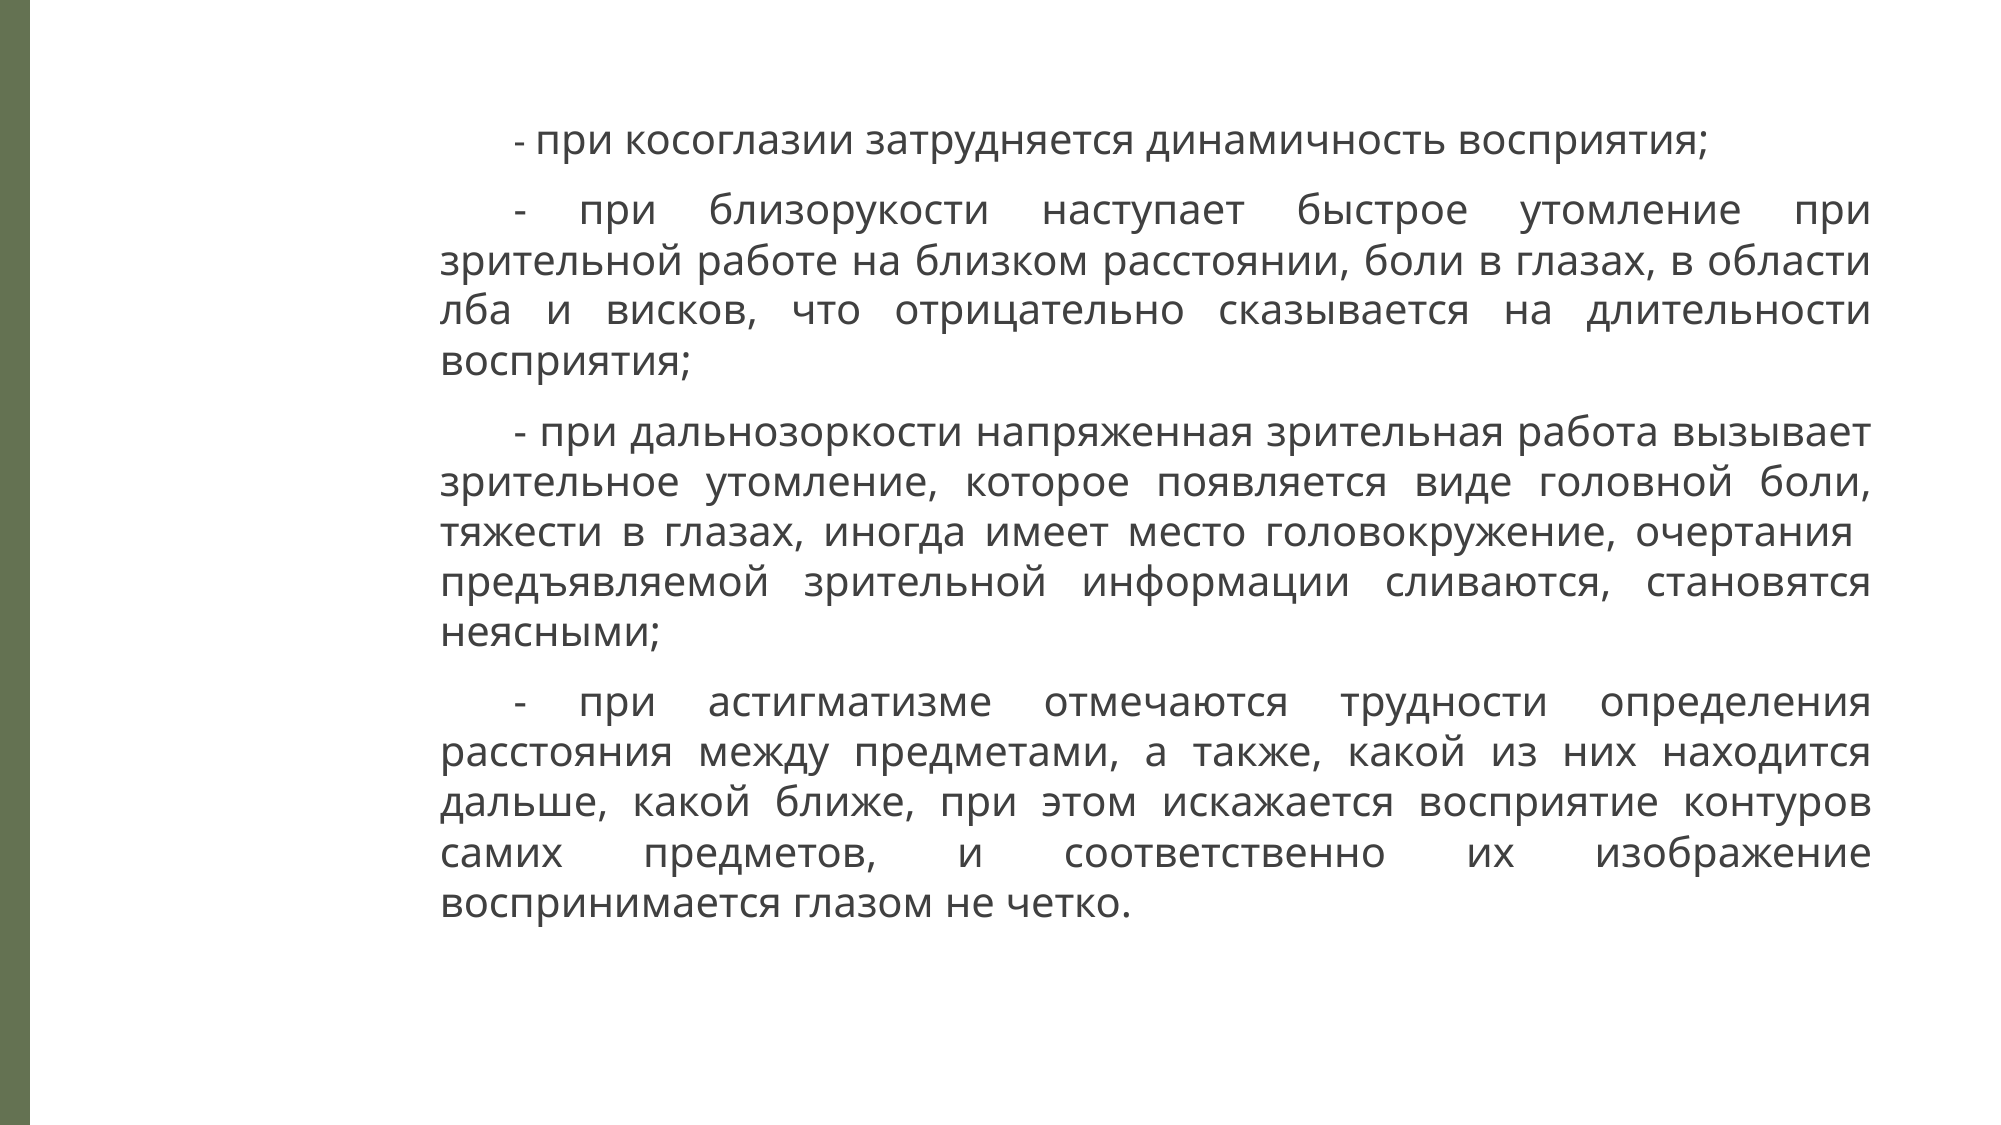

# - при косоглазии затрудняется динамичность восприятия;
	- при близорукости наступает быстрое утомление при зрительной работе на близком расстоянии, боли в глазах, в области лба и висков, что отрицательно сказывается на длительности восприятия;
	- при дальнозоркости напряженная зрительная работа вызывает зрительное утомление, которое появляется виде головной боли, тяжести в глазах, иногда имеет место головокружение, очертания предъявляемой зрительной информации сливаются, становятся неясными;
	- при астигматизме отмечаются трудности определения расстояния между предметами, а также, какой из них находится дальше, какой ближе, при этом искажается восприятие контуров самих предметов, и соответственно их изображение воспринимается глазом не четко.